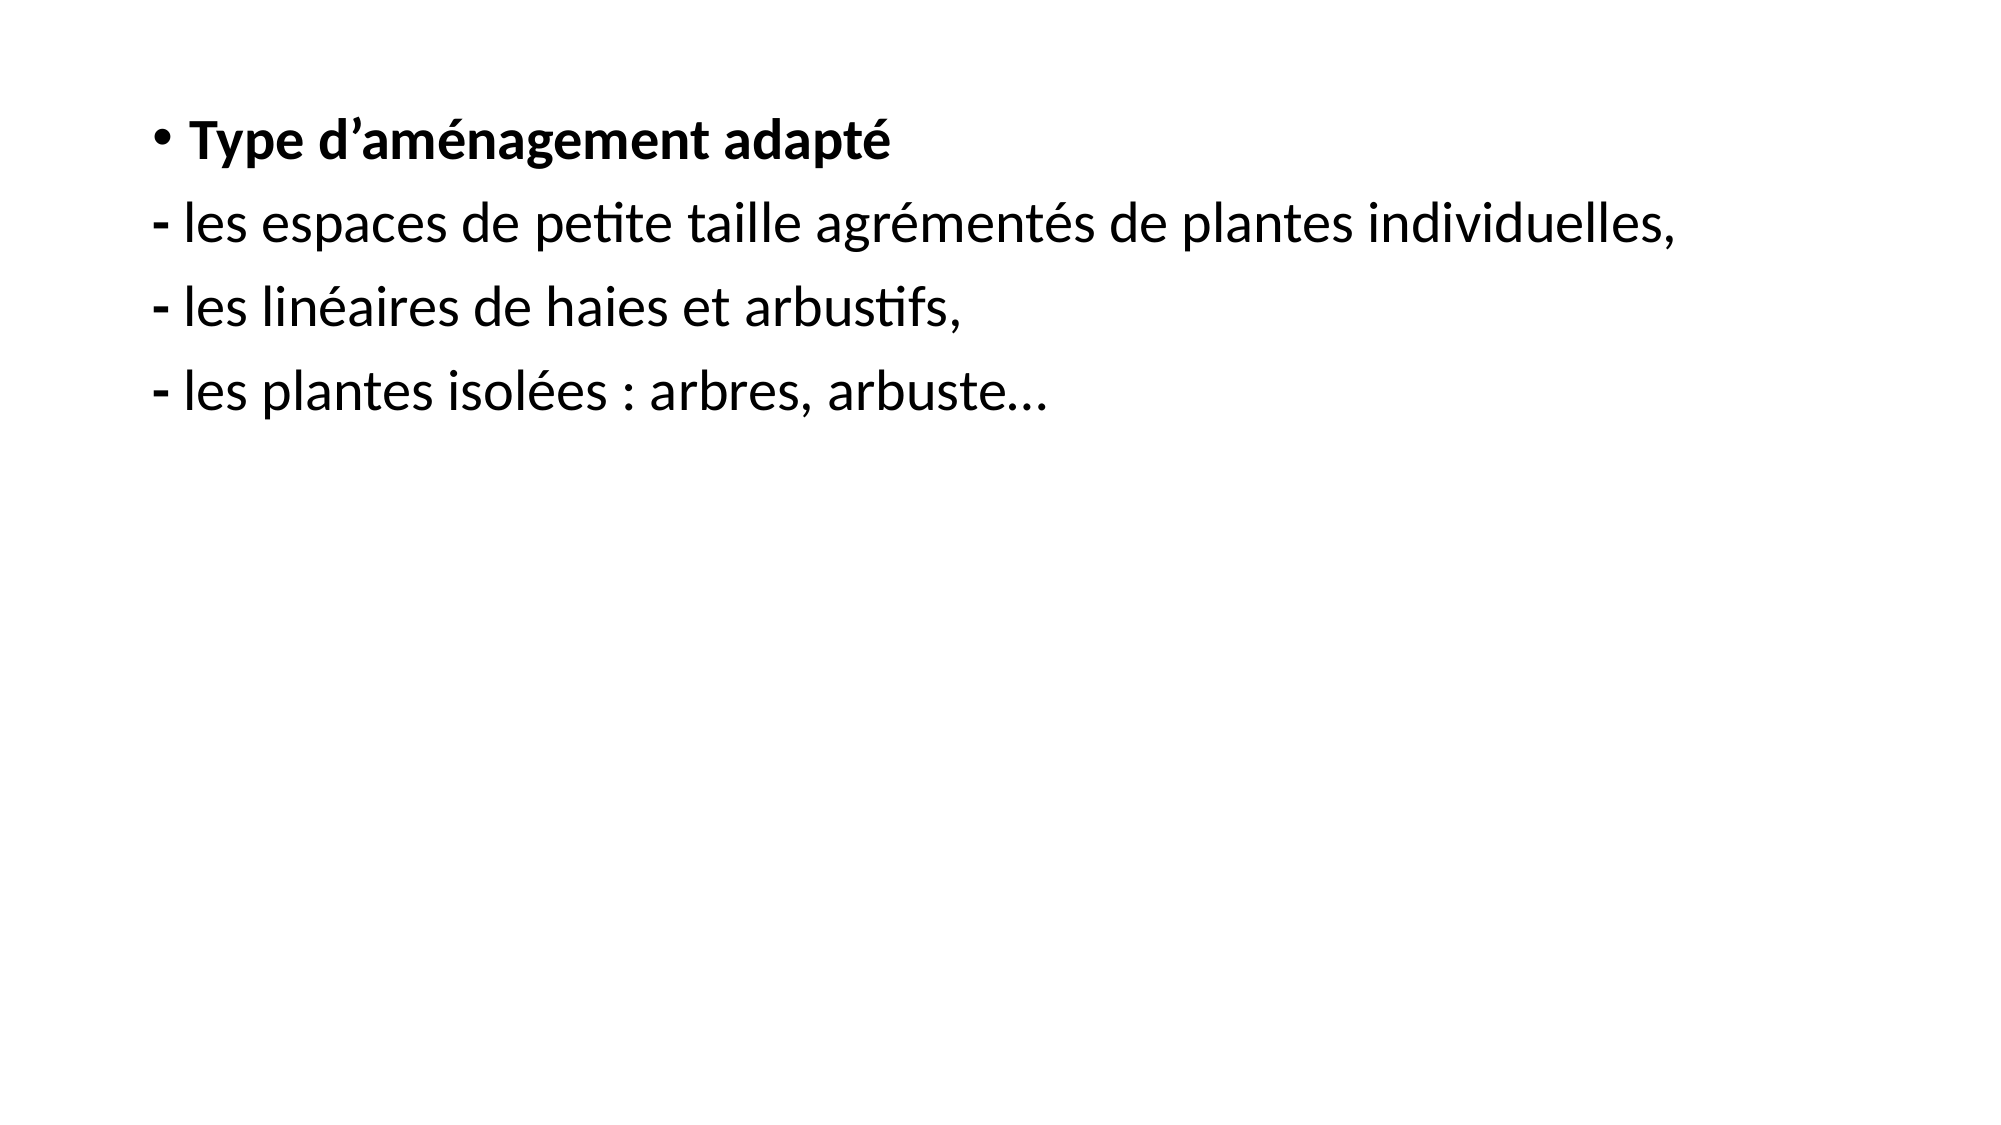

# Type d’aménagement adapté
- les espaces de petite taille agrémentés de plantes individuelles,
- les linéaires de haies et arbustifs,
- les plantes isolées : arbres, arbuste…